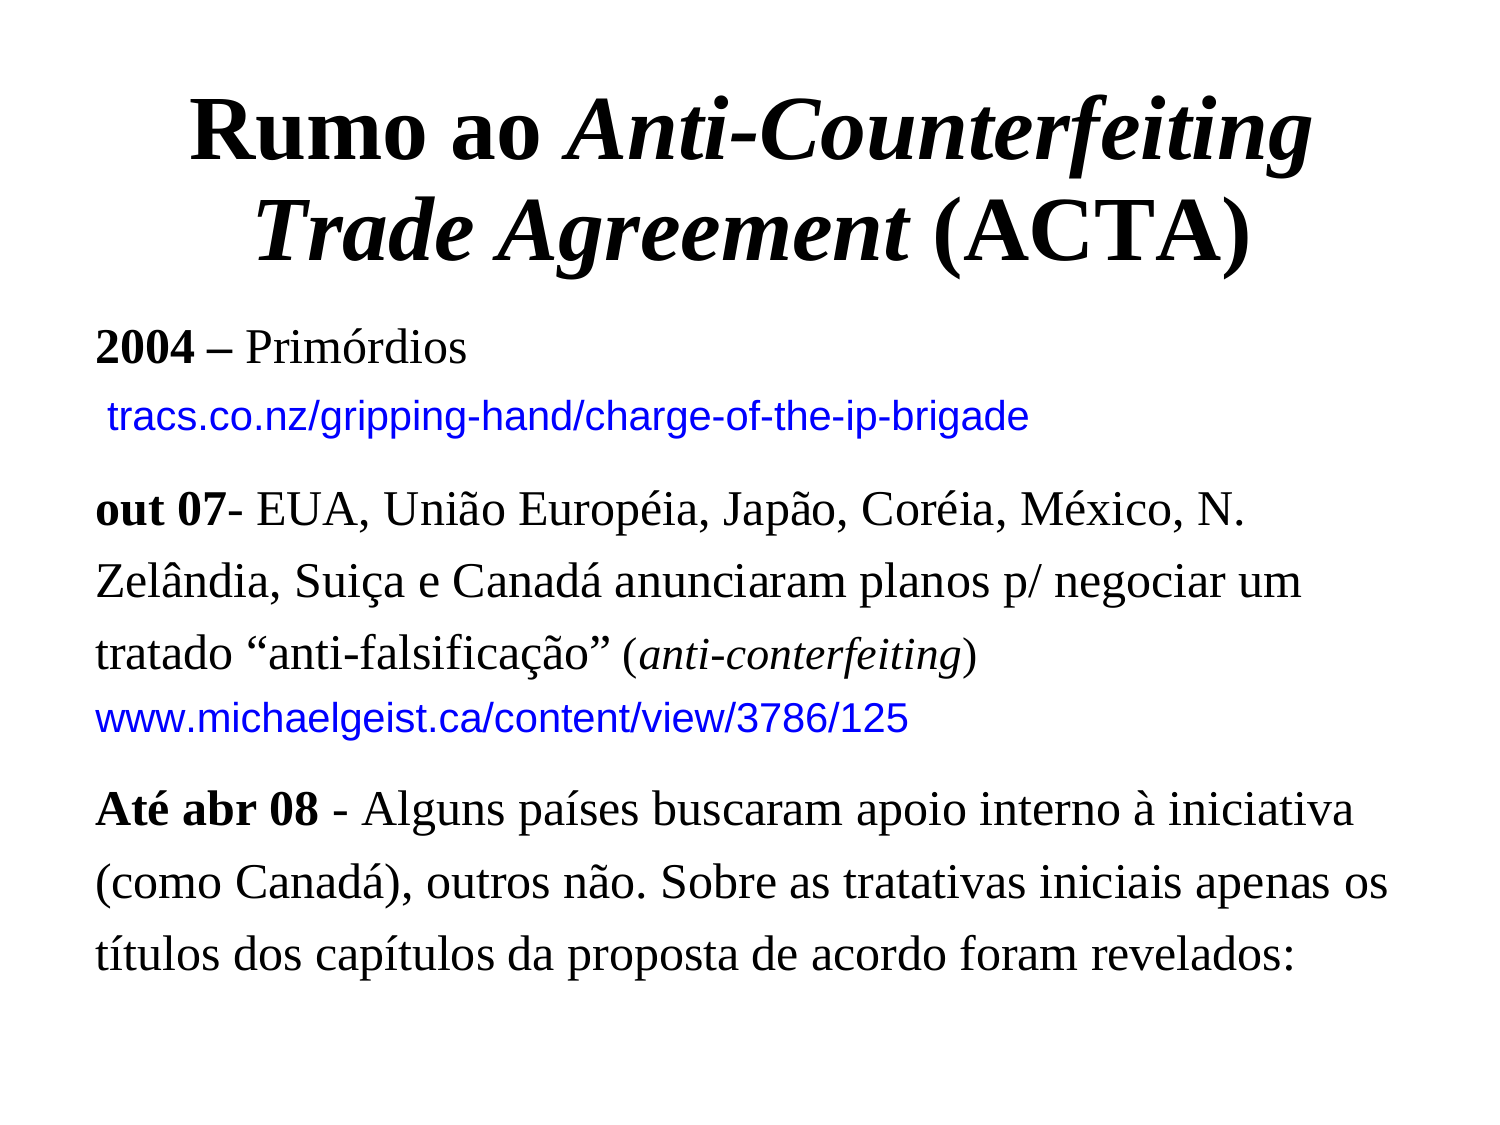

# Rumo ao Anti-Counterfeiting Trade Agreement (ACTA)
2004 – Primórdios
 tracs.co.nz/gripping-hand/charge-of-the-ip-brigade
out 07- EUA, União Européia, Japão, Coréia, México, N. Zelândia, Suiça e Canadá anunciaram planos p/ negociar um tratado “anti-falsificação” (anti-conterfeiting) www.michaelgeist.ca/content/view/3786/125
Até abr 08 - Alguns países buscaram apoio interno à iniciativa (como Canadá), outros não. Sobre as tratativas iniciais apenas os títulos dos capítulos da proposta de acordo foram revelados: